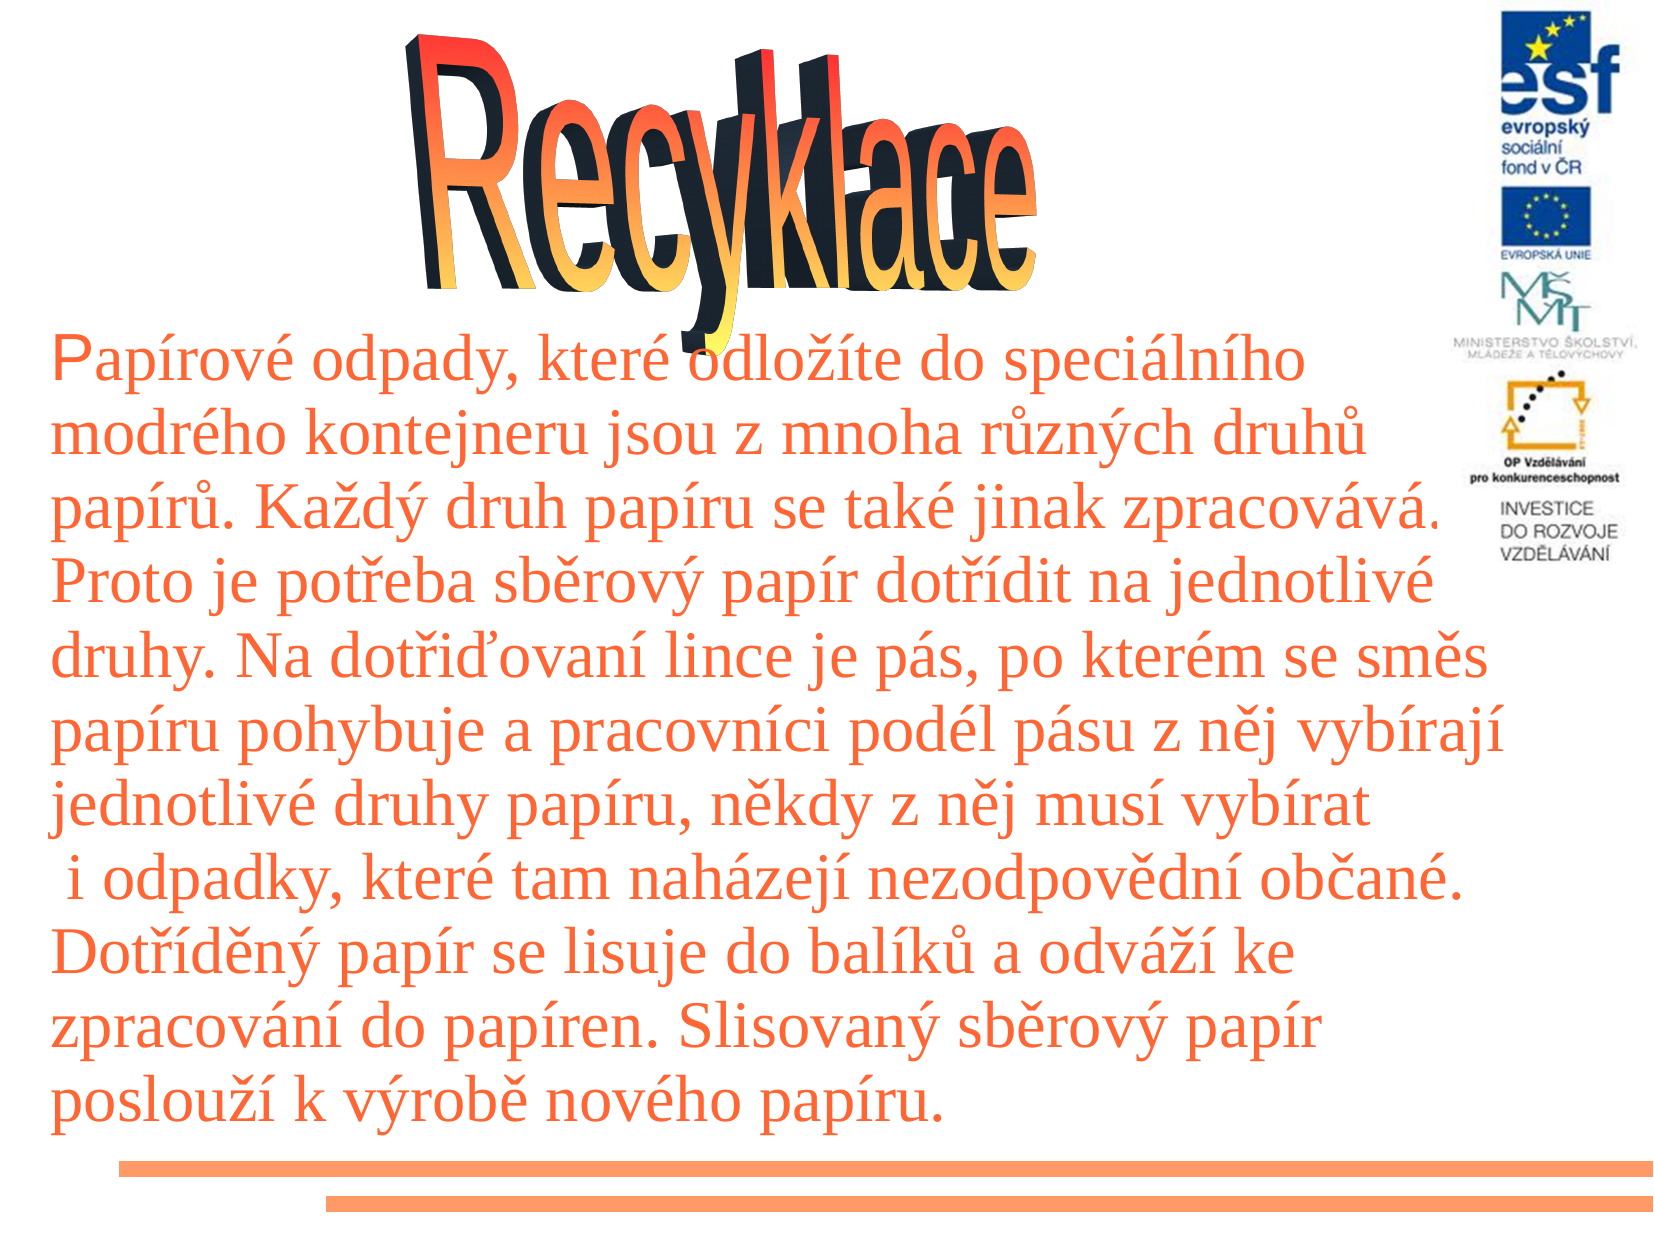

Recyklace
Papírové odpady, které odložíte do speciálního modrého kontejneru jsou z mnoha různých druhů papírů. Každý druh papíru se také jinak zpracovává. Proto je potřeba sběrový papír dotřídit na jednotlivé druhy. Na dotřiďovaní lince je pás, po kterém se směs papíru pohybuje a pracovníci podél pásu z něj vybírají jednotlivé druhy papíru, někdy z něj musí vybírat i odpadky, které tam naházejí nezodpovědní občané. Dotříděný papír se lisuje do balíků a odváží ke zpracování do papíren. Slisovaný sběrový papír poslouží k výrobě nového papíru.
#